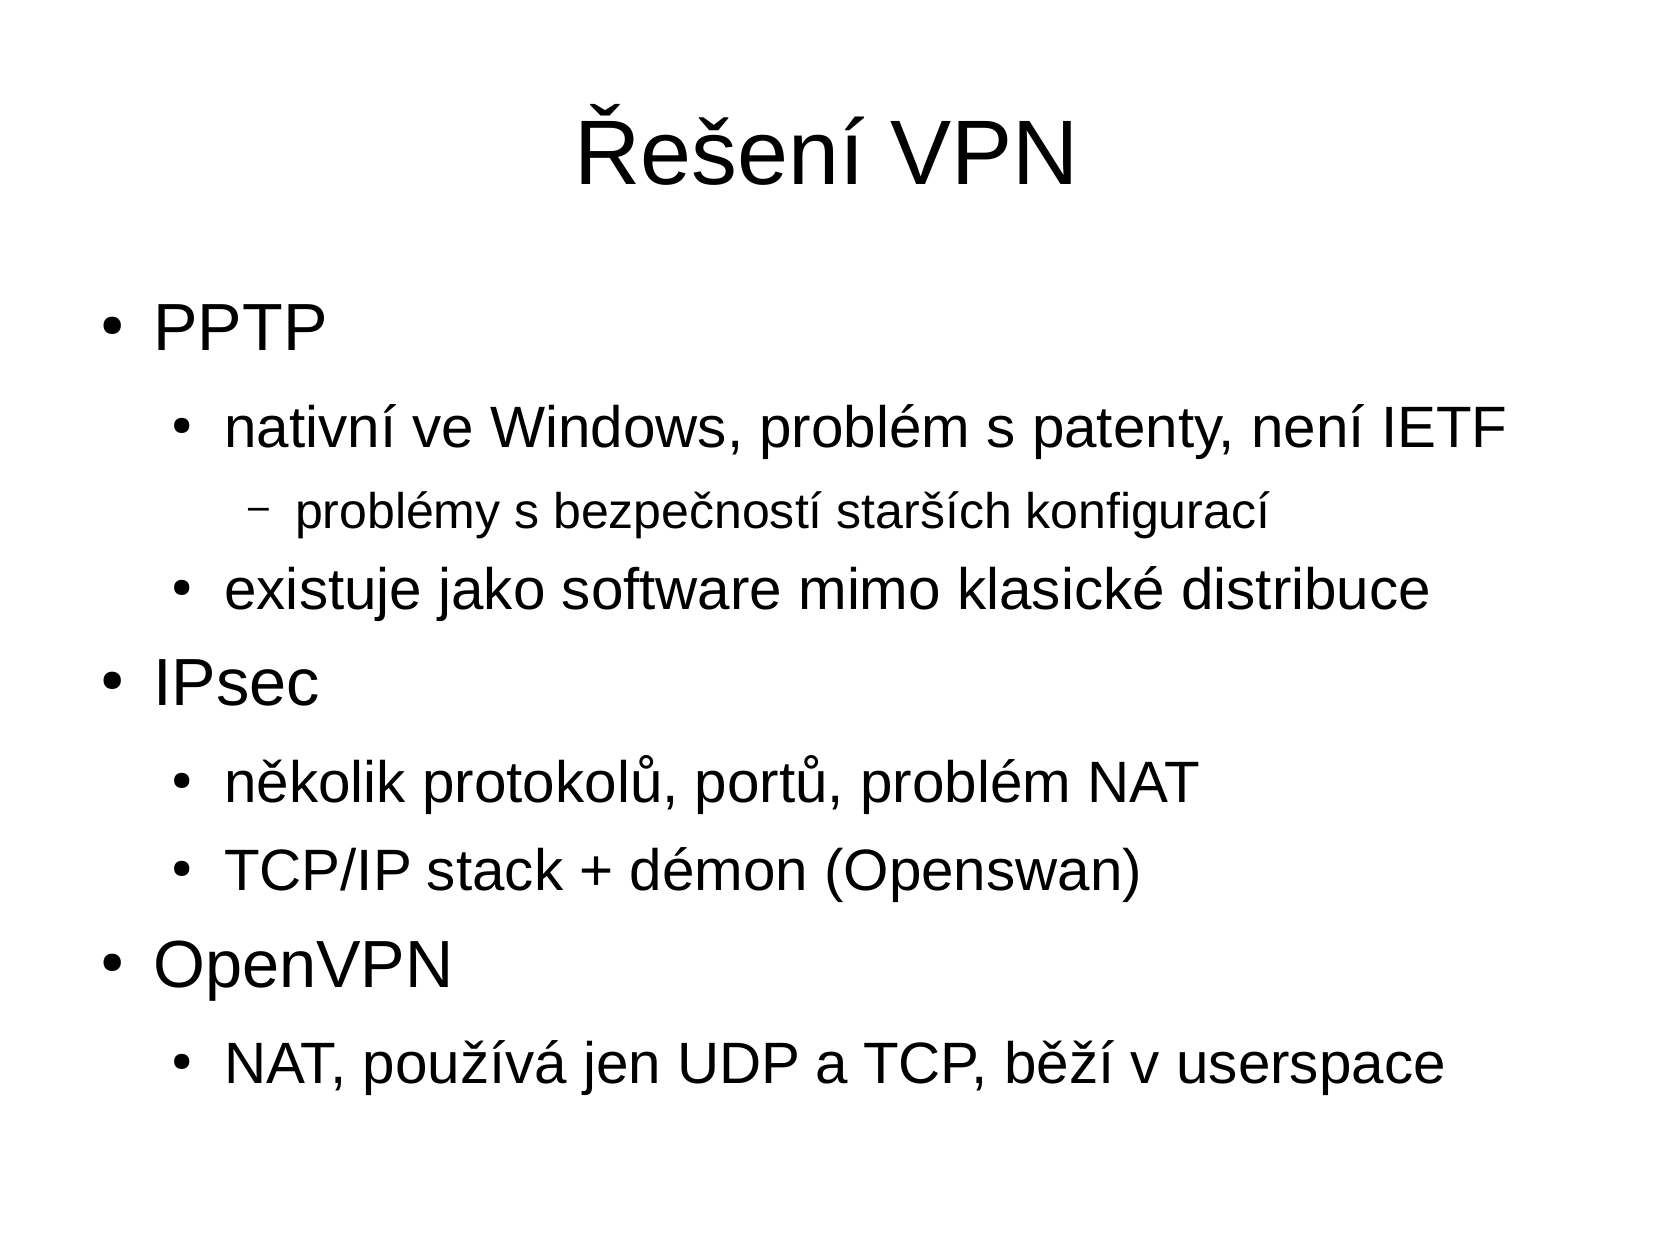

# Řešení VPN
PPTP
nativní ve Windows, problém s patenty, není IETF
problémy s bezpečností starších konfigurací
existuje jako software mimo klasické distribuce
IPsec
několik protokolů, portů, problém NAT
TCP/IP stack + démon (Openswan)
OpenVPN
NAT, používá jen UDP a TCP, běží v userspace